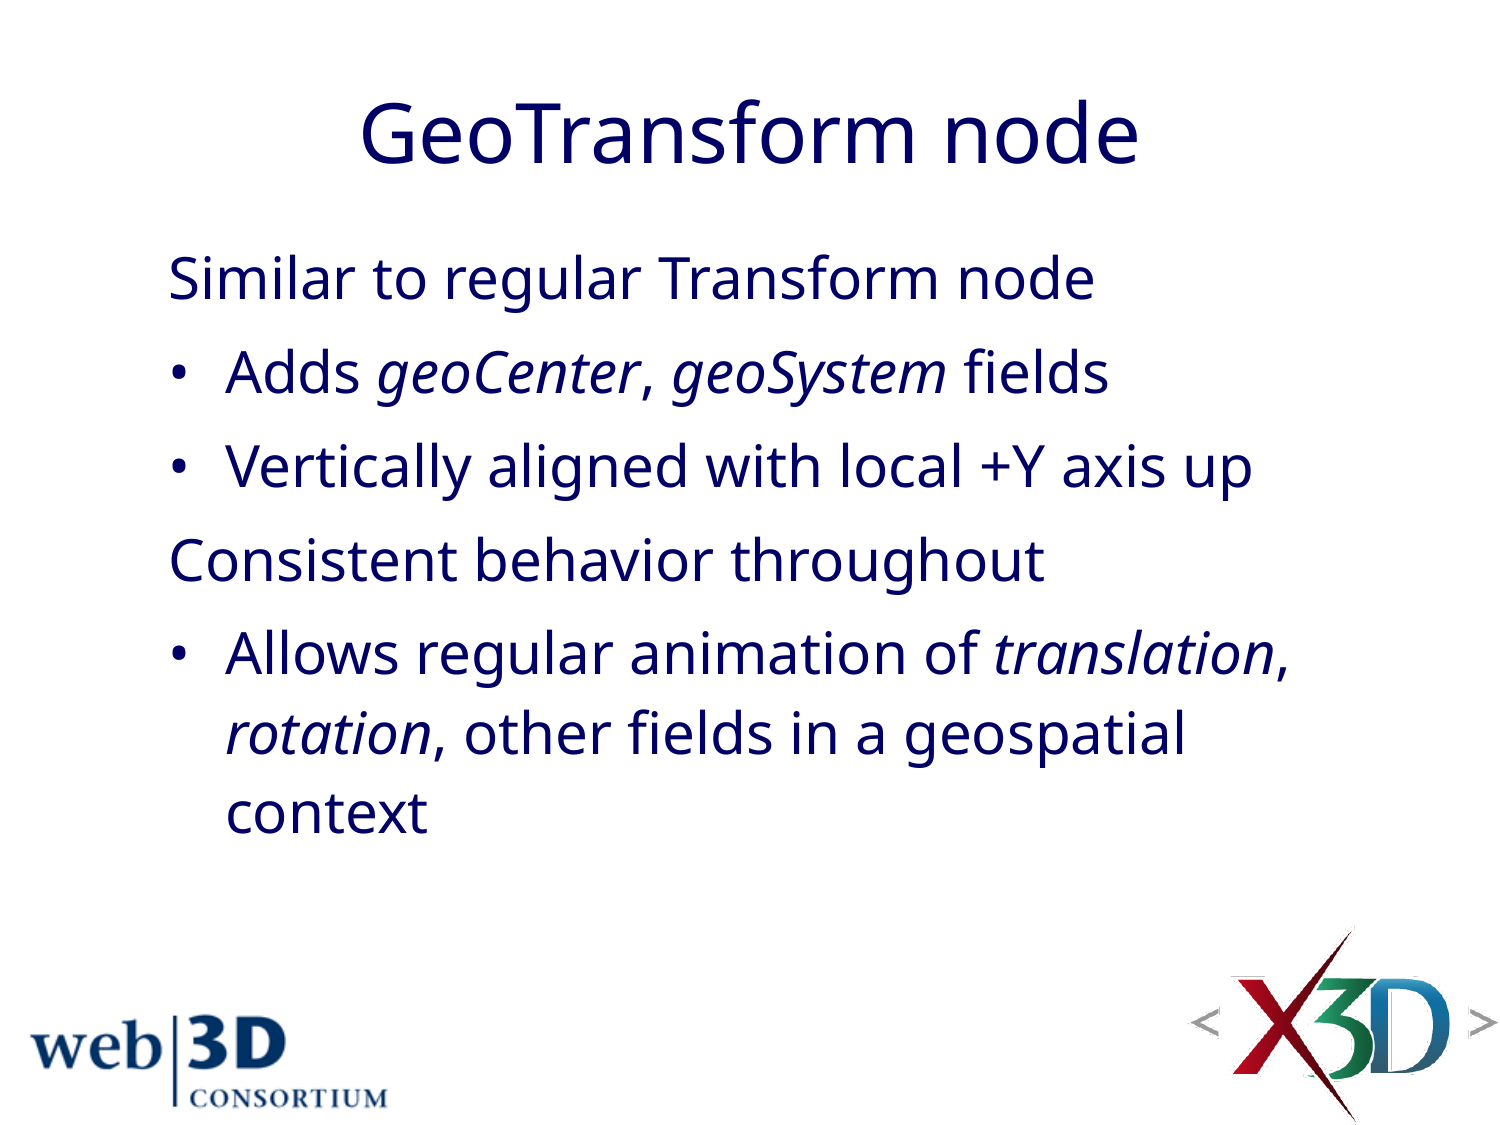

# GeoTransform node
Similar to regular Transform node
Adds geoCenter, geoSystem fields
Vertically aligned with local +Y axis up
Consistent behavior throughout
Allows regular animation of translation, rotation, other fields in a geospatial context